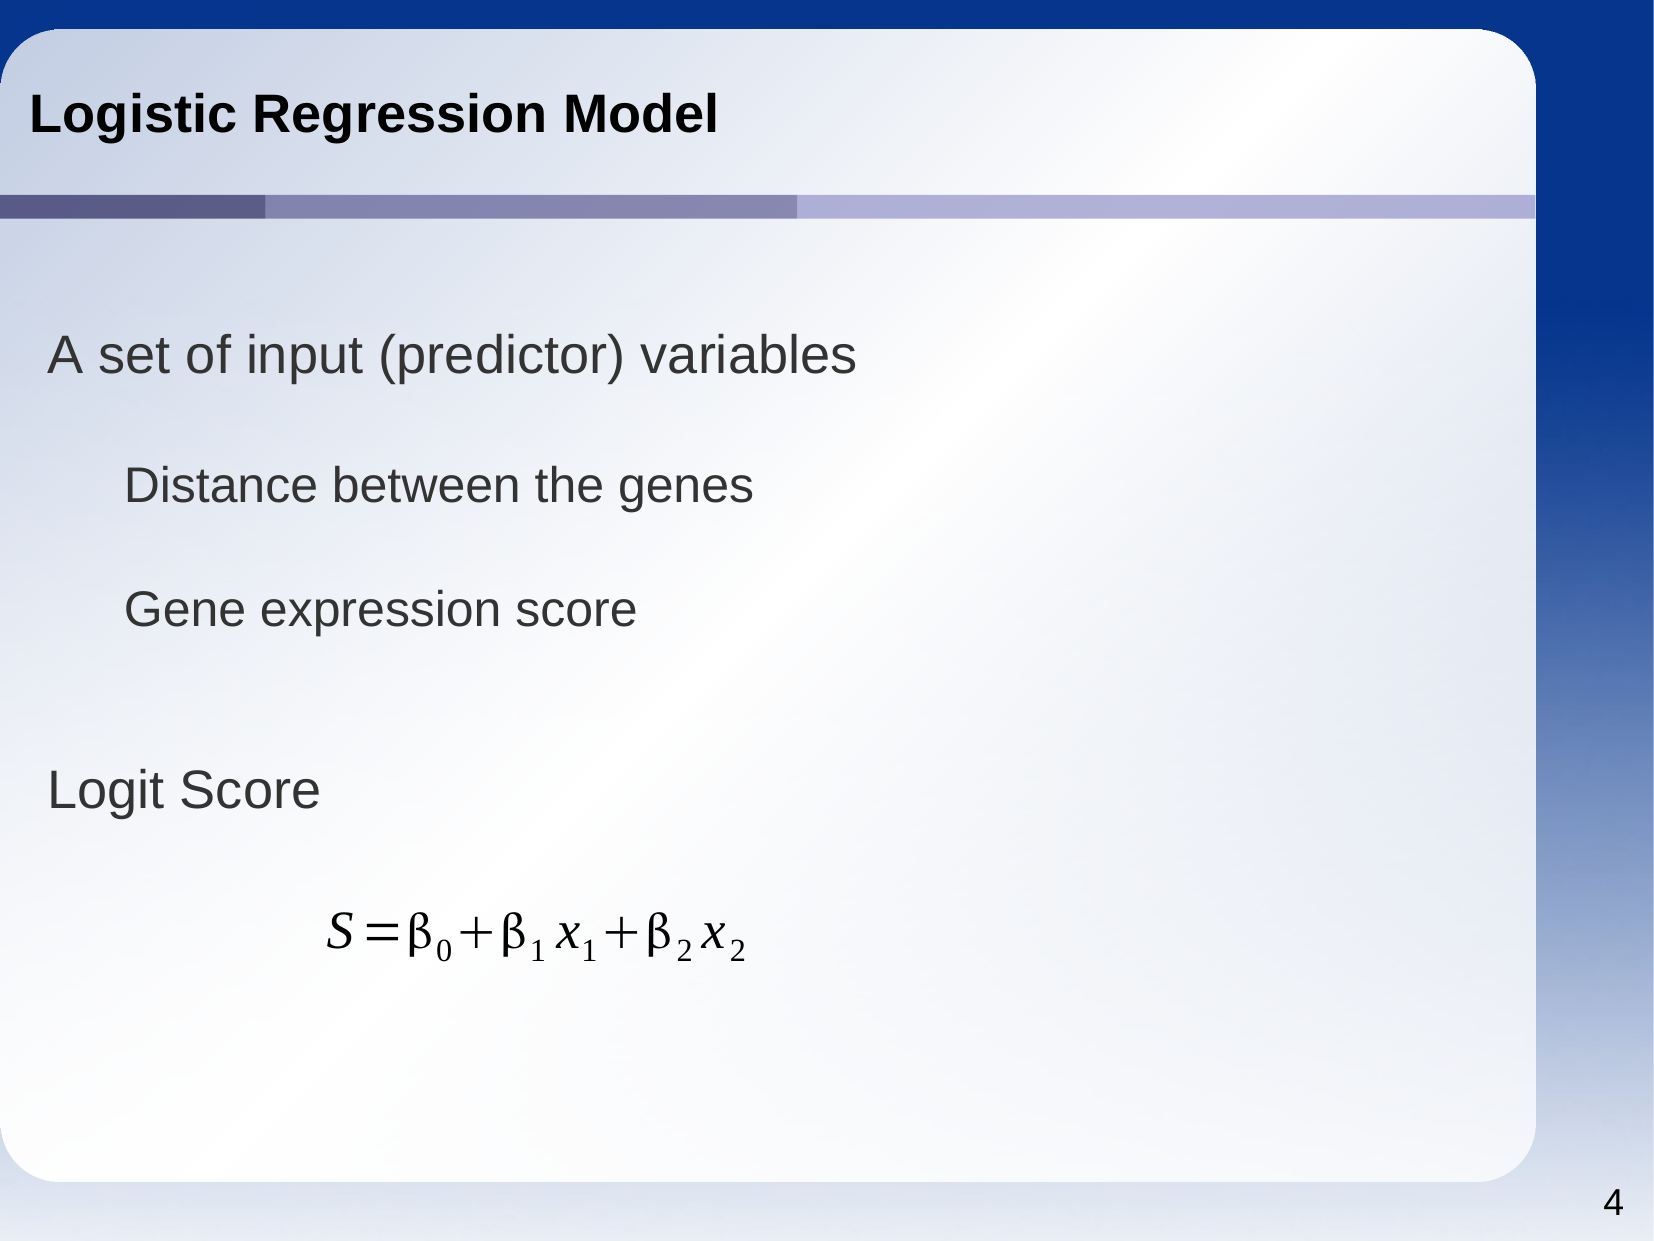

# Logistic Regression Model
A set of input (predictor) variables
Distance between the genes
Gene expression score
Logit Score
4